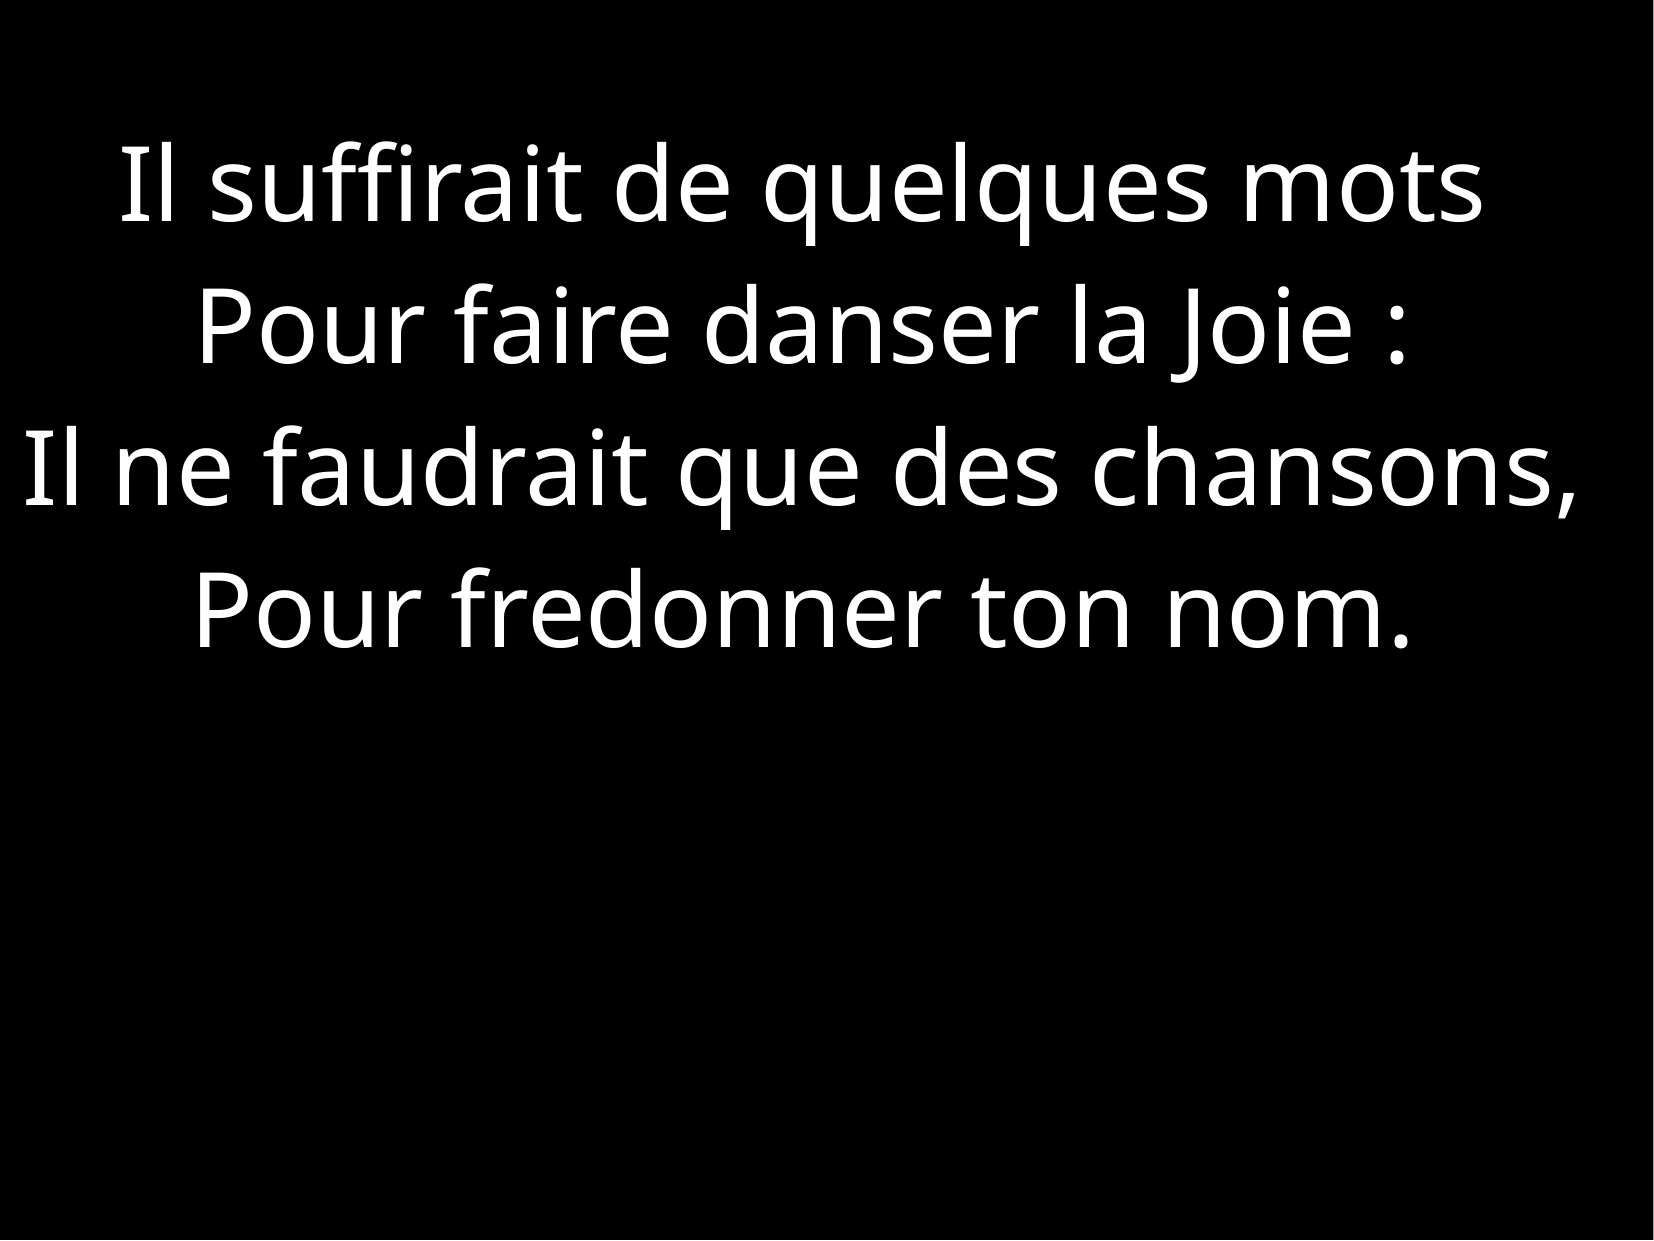

# Il suffirait de quelques mots
Pour faire danser la Joie :
Il ne faudrait que des chansons,
Pour fredonner ton nom.